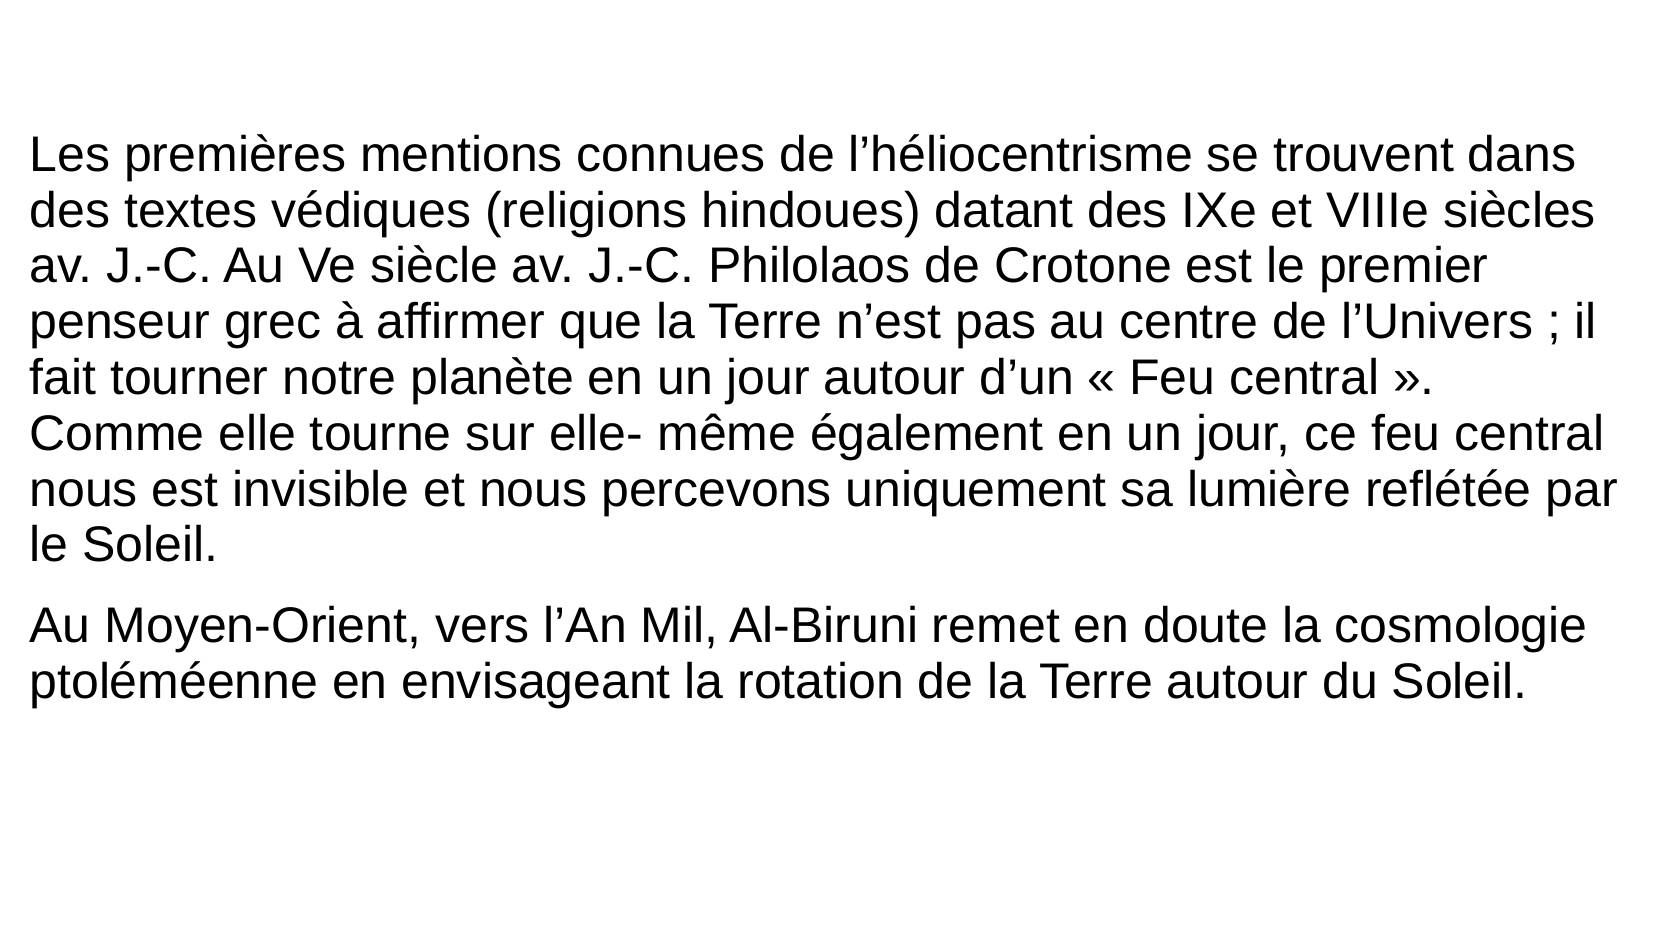

# Les premières mentions connues de l’héliocentrisme se trouvent dans des textes védiques (religions hindoues) datant des IXe et VIIIe siècles av. J.-C. Au Ve siècle av. J.-C. Philolaos de Crotone est le premier penseur grec à affirmer que la Terre n’est pas au centre de l’Univers ; il fait tourner notre planète en un jour autour d’un « Feu central ». Comme elle tourne sur elle- même également en un jour, ce feu central nous est invisible et nous percevons uniquement sa lumière reflétée par le Soleil.
Au Moyen-Orient, vers l’An Mil, Al-Biruni remet en doute la cosmologie ptoléméenne en envisageant la rotation de la Terre autour du Soleil.